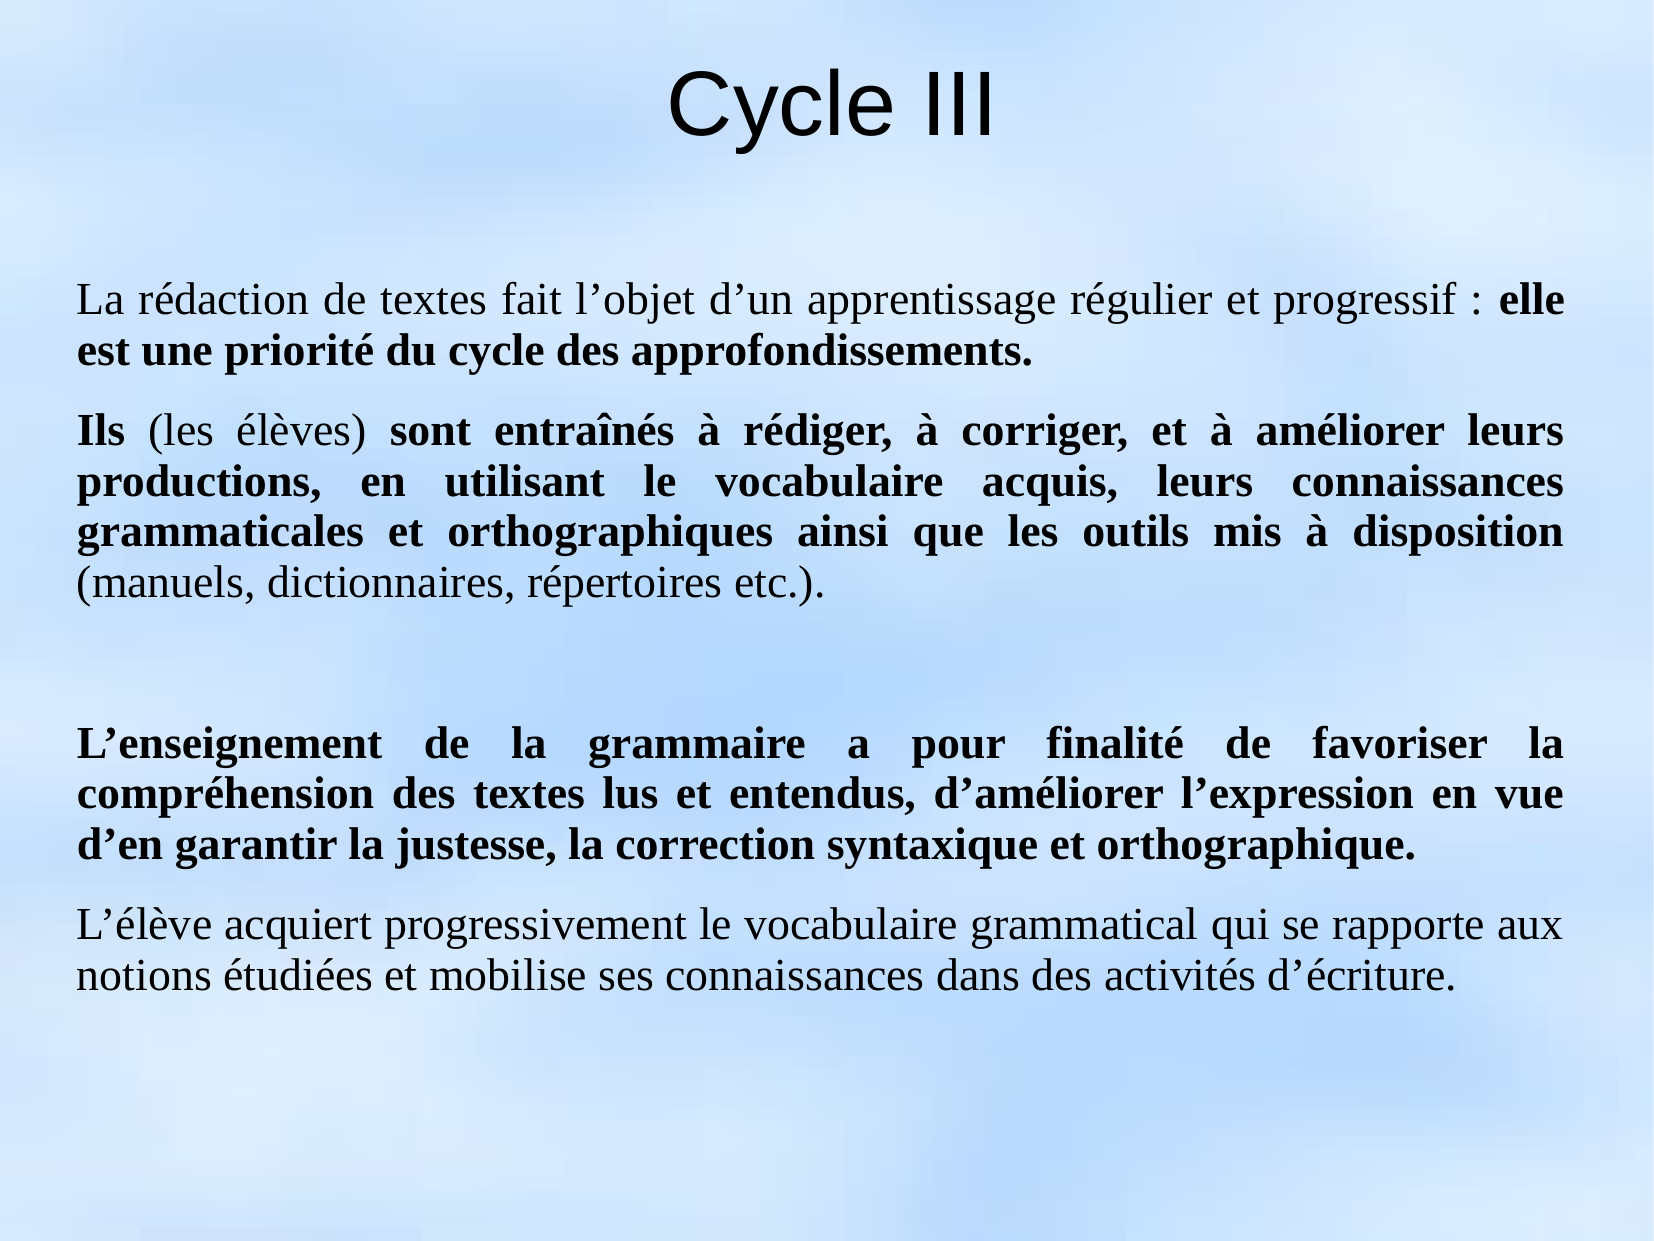

# Cycle III
La rédaction de textes fait l’objet d’un apprentissage régulier et progressif : elle est une priorité du cycle des approfondissements.
Ils (les élèves) sont entraînés à rédiger, à corriger, et à améliorer leurs productions, en utilisant le vocabulaire acquis, leurs connaissances grammaticales et orthographiques ainsi que les outils mis à disposition (manuels, dictionnaires, répertoires etc.).
L’enseignement de la grammaire a pour finalité de favoriser la compréhension des textes lus et entendus, d’améliorer l’expression en vue d’en garantir la justesse, la correction syntaxique et orthographique.
L’élève acquiert progressivement le vocabulaire grammatical qui se rapporte aux notions étudiées et mobilise ses connaissances dans des activités d’écriture.